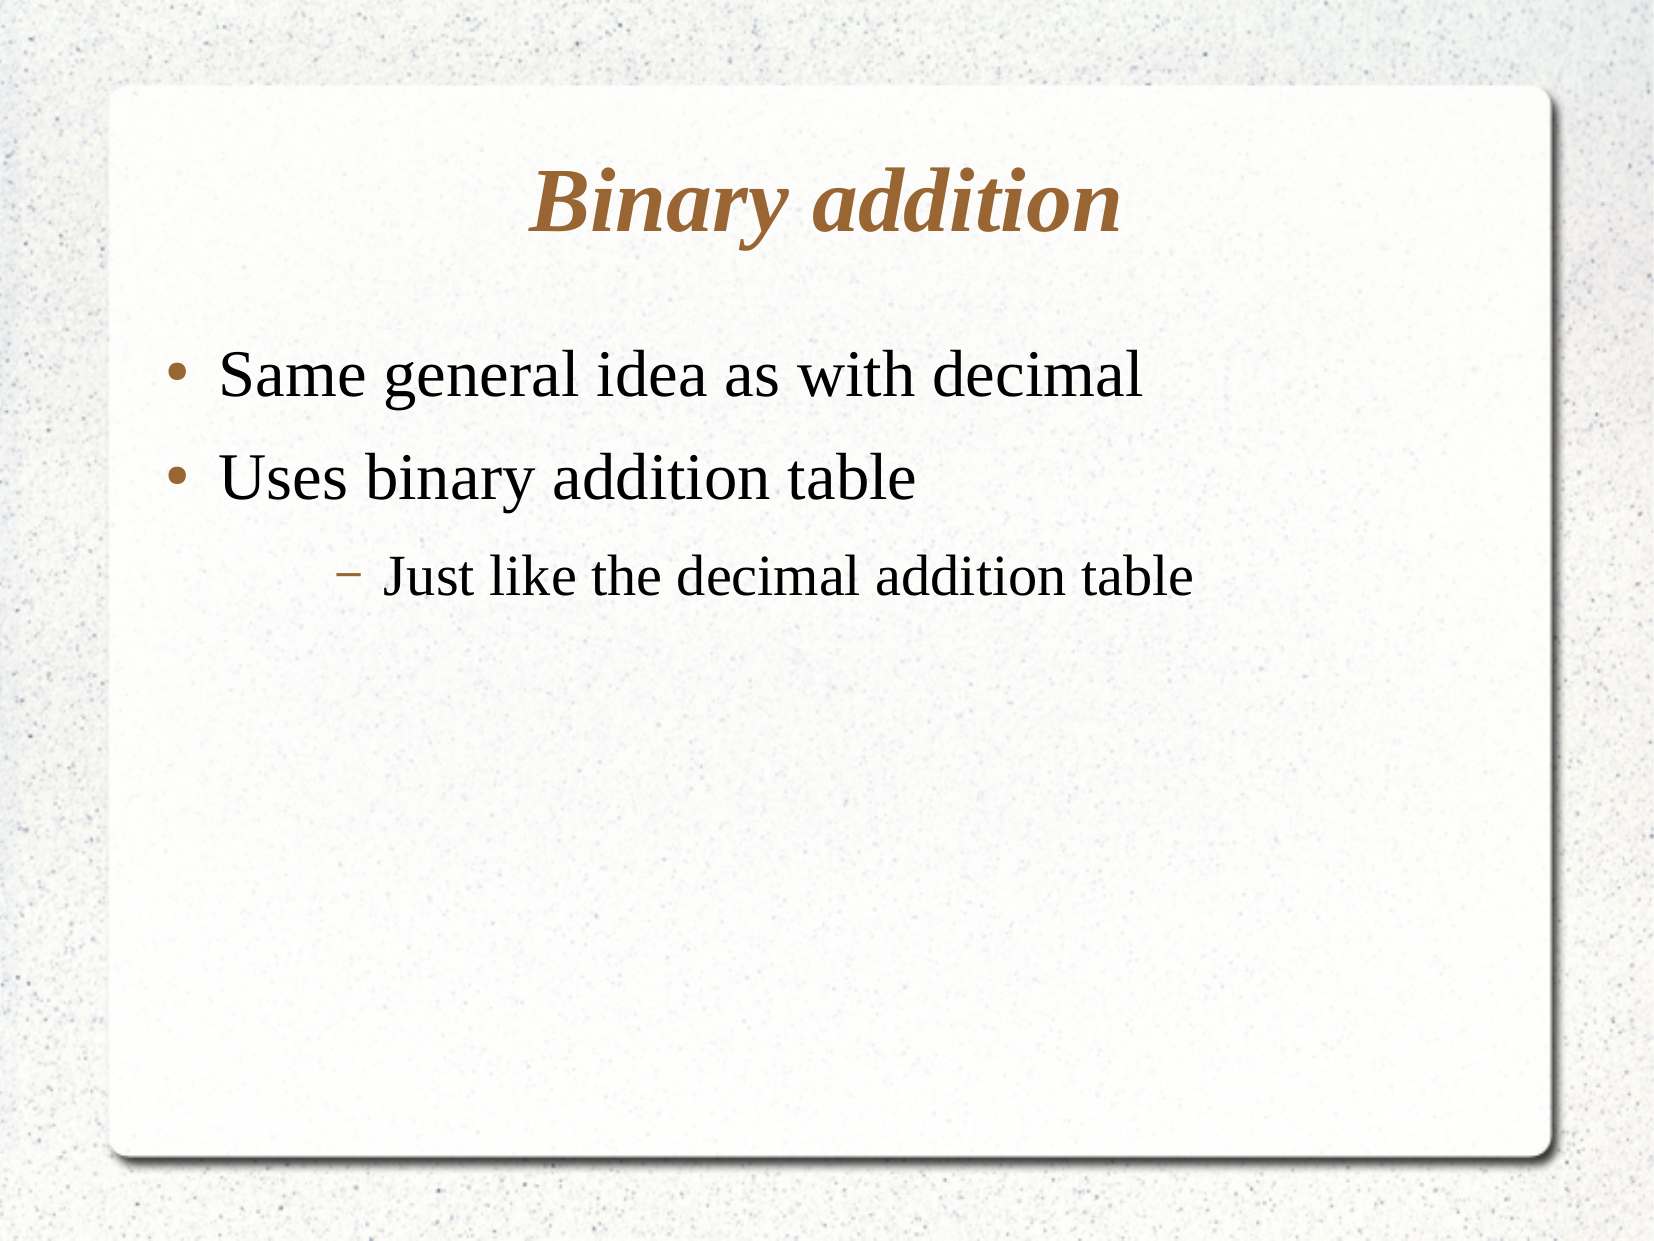

# Binary addition
Same general idea as with decimal
Uses binary addition table
Just like the decimal addition table